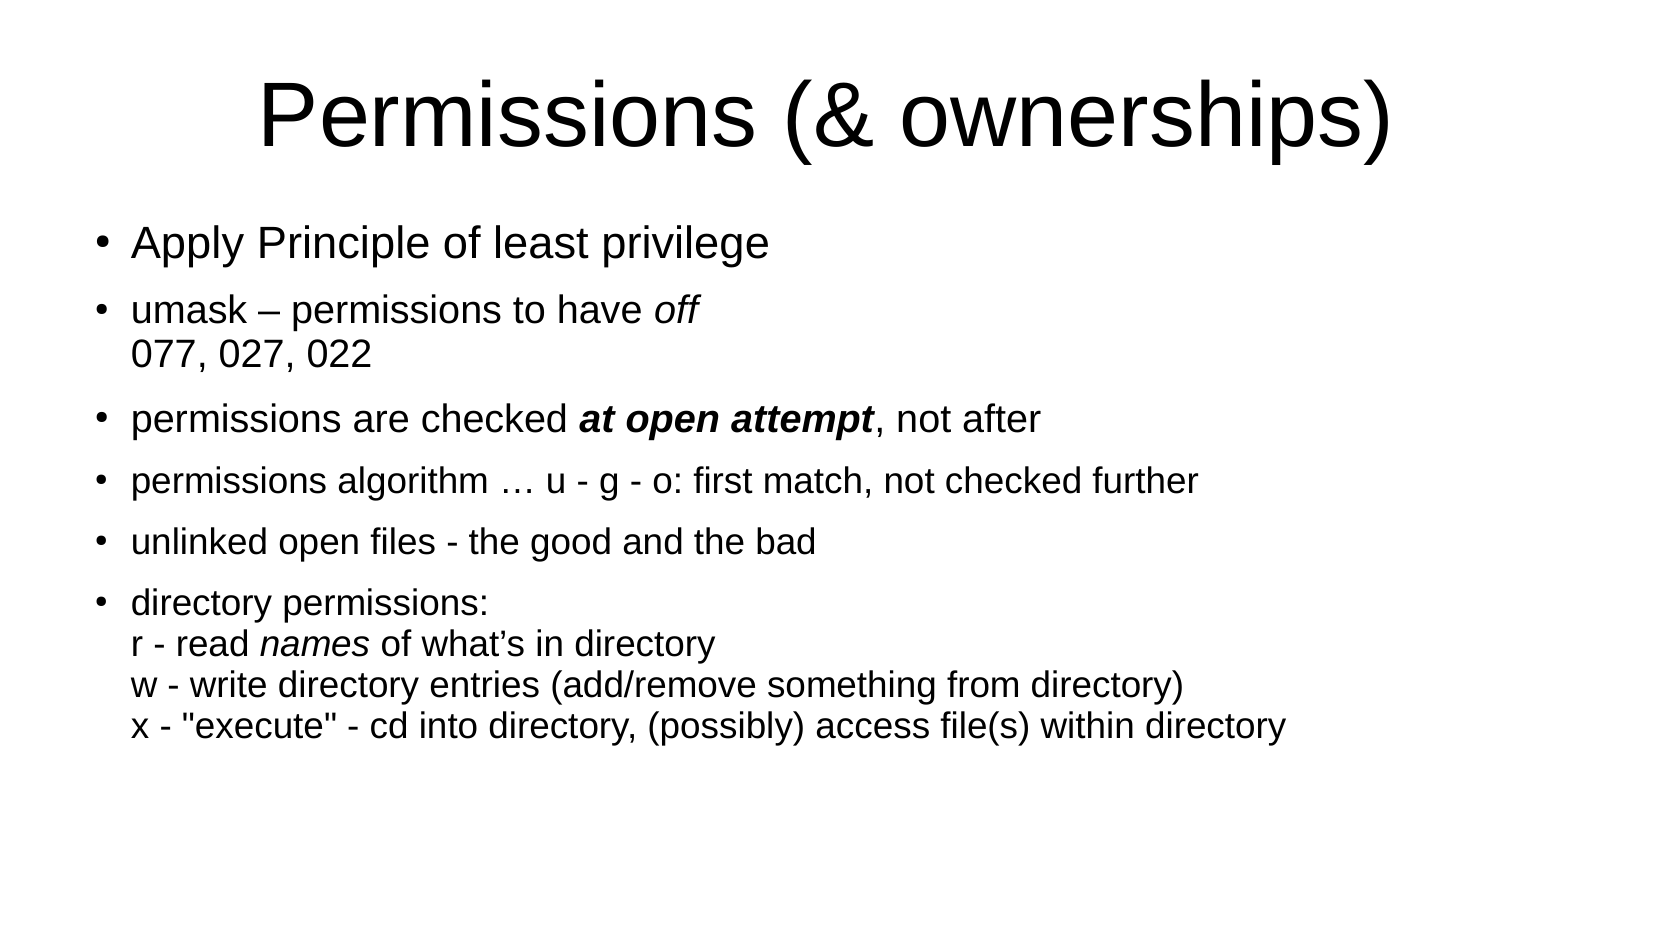

# Permissions (& ownerships)
Apply Principle of least privilege
umask – permissions to have off
077, 027, 022
permissions are checked at open attempt, not after
permissions algorithm … u - g - o: first match, not checked further
unlinked open files - the good and the bad
directory permissions:
r - read names of what’s in directory
w - write directory entries (add/remove something from directory)
x - "execute" - cd into directory, (possibly) access file(s) within directory